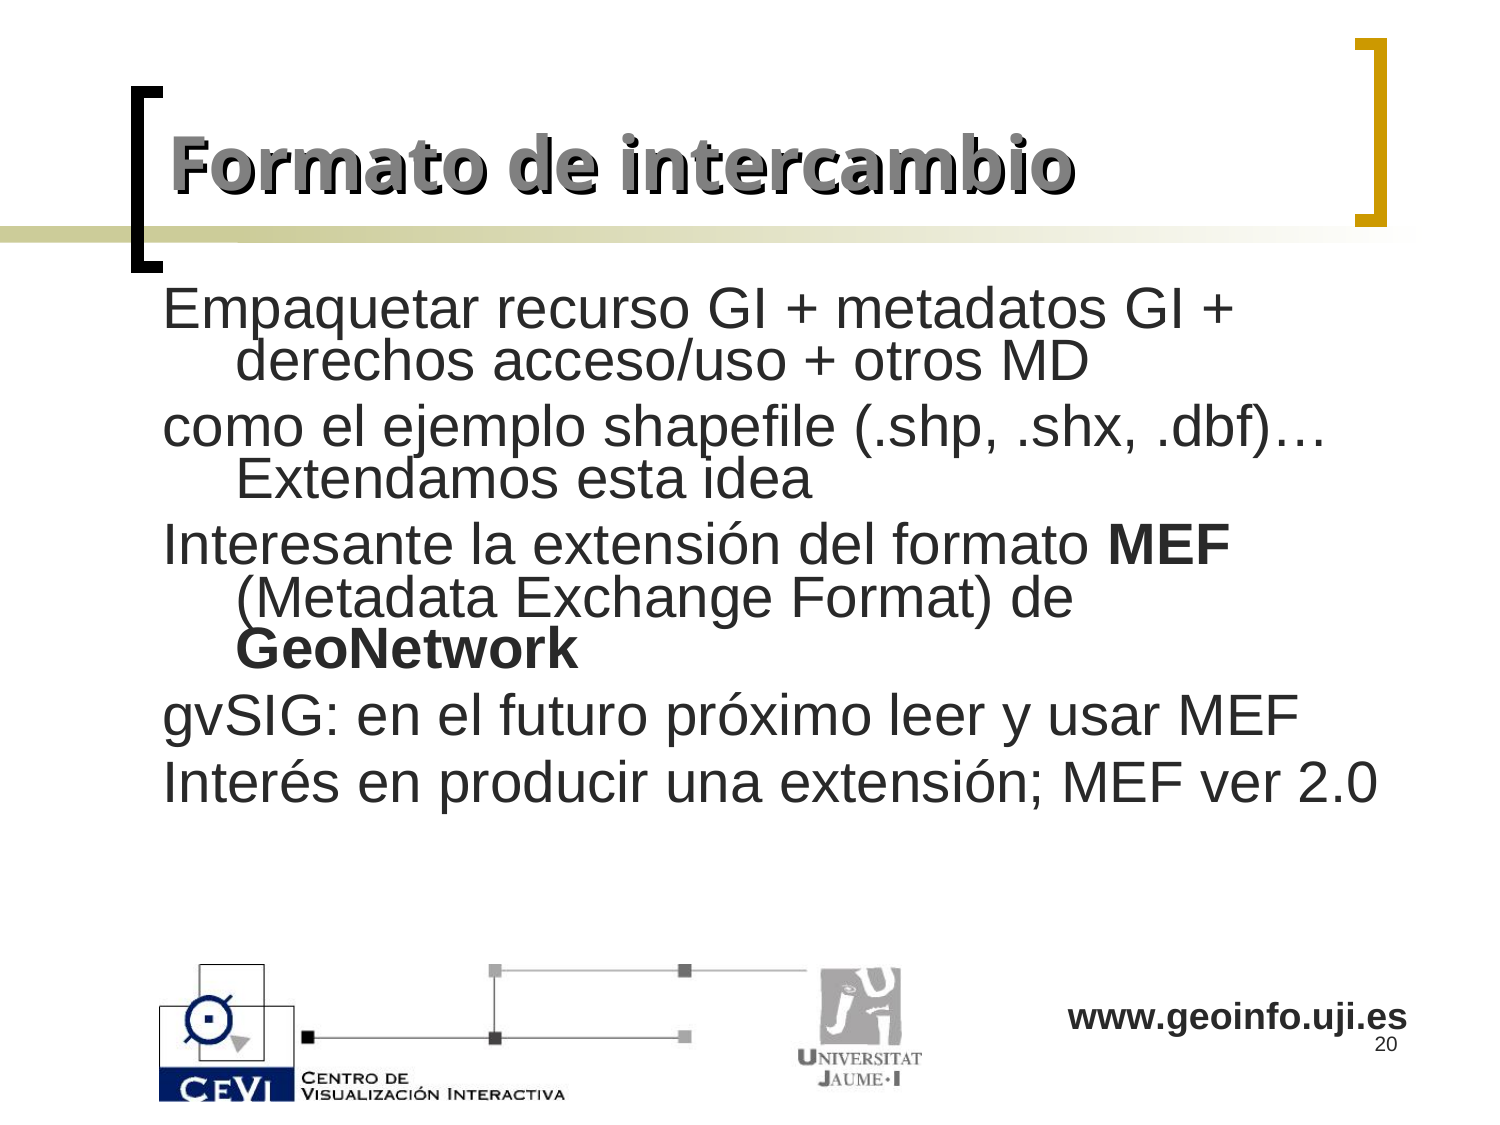

# Formato de intercambio
Empaquetar recurso GI + metadatos GI + derechos acceso/uso + otros MD
como el ejemplo shapefile (.shp, .shx, .dbf)… Extendamos esta idea
Interesante la extensión del formato MEF (Metadata Exchange Format) de GeoNetwork
gvSIG: en el futuro próximo leer y usar MEF
Interés en producir una extensión; MEF ver 2.0
20